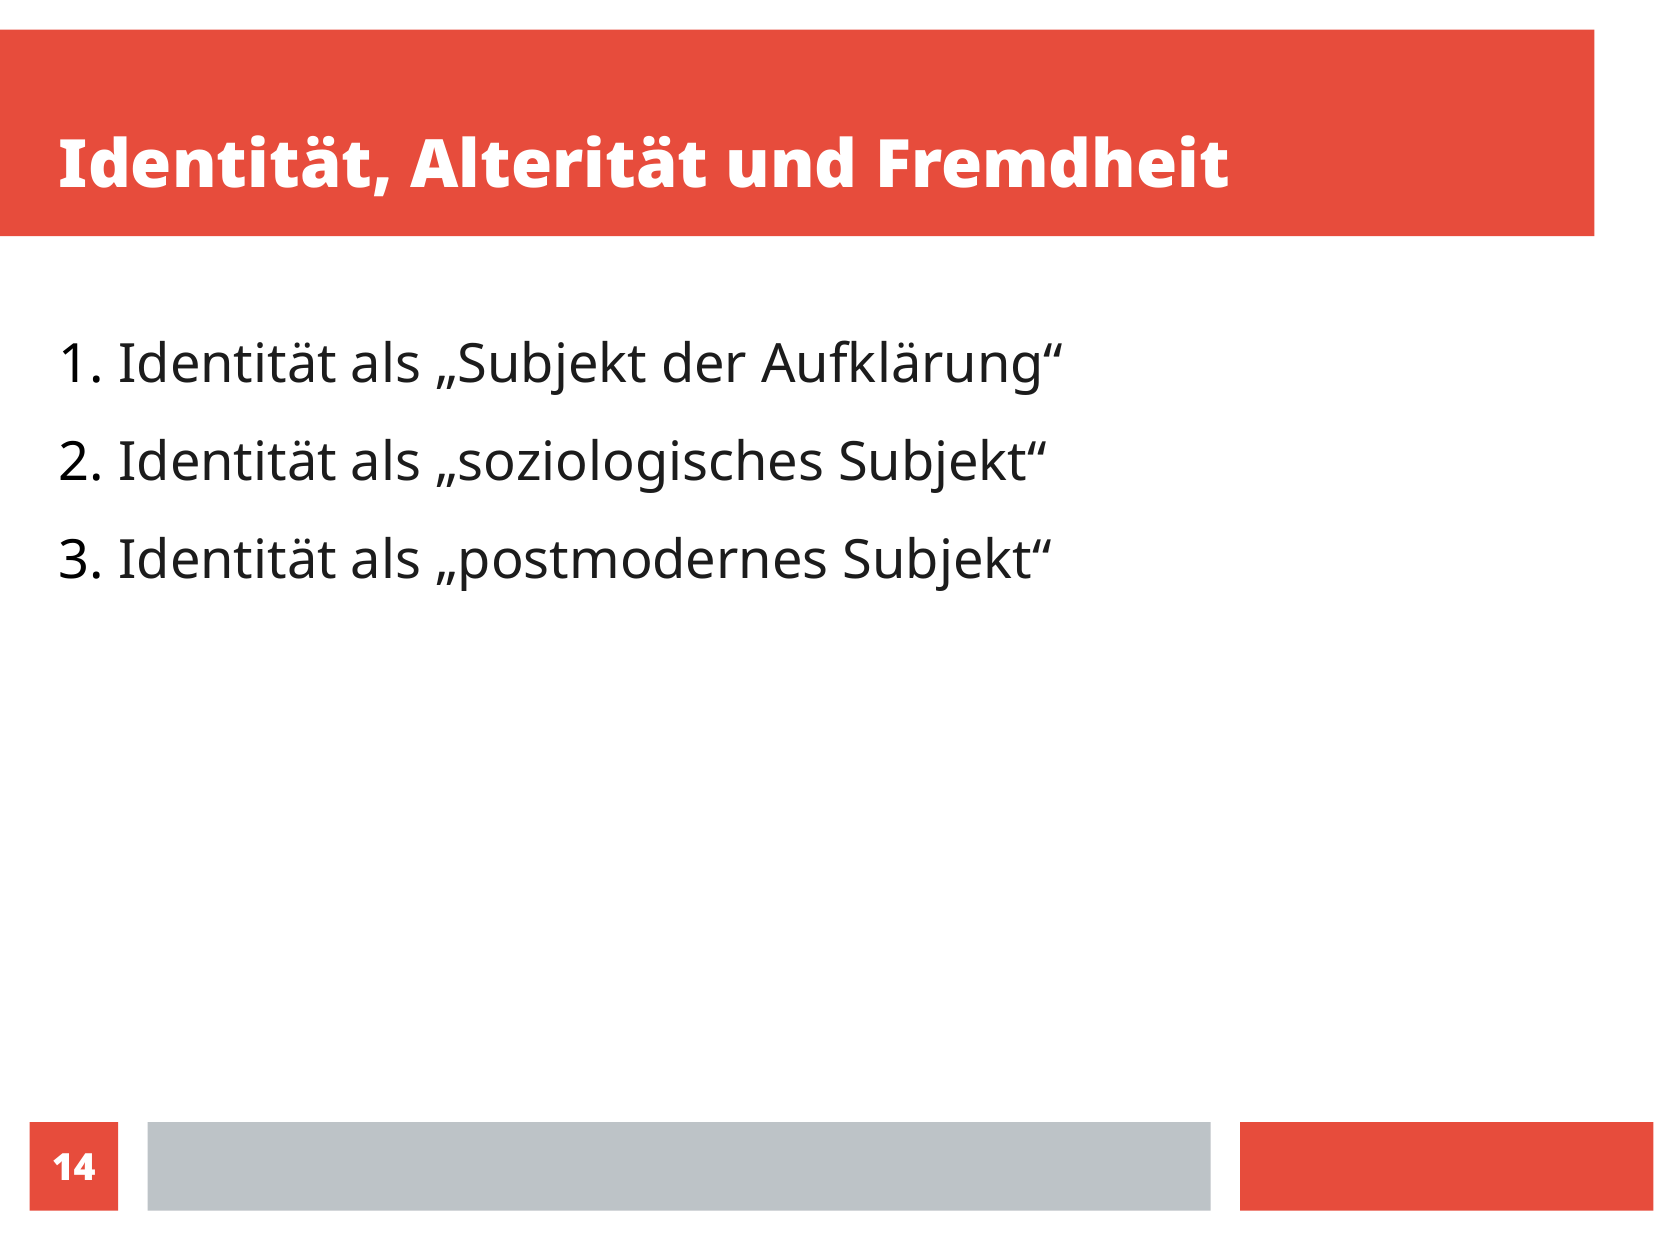

# Identität, Alterität und Fremdheit
 Identität als „Subjekt der Aufklärung“
 Identität als „soziologisches Subjekt“
 Identität als „postmodernes Subjekt“
14